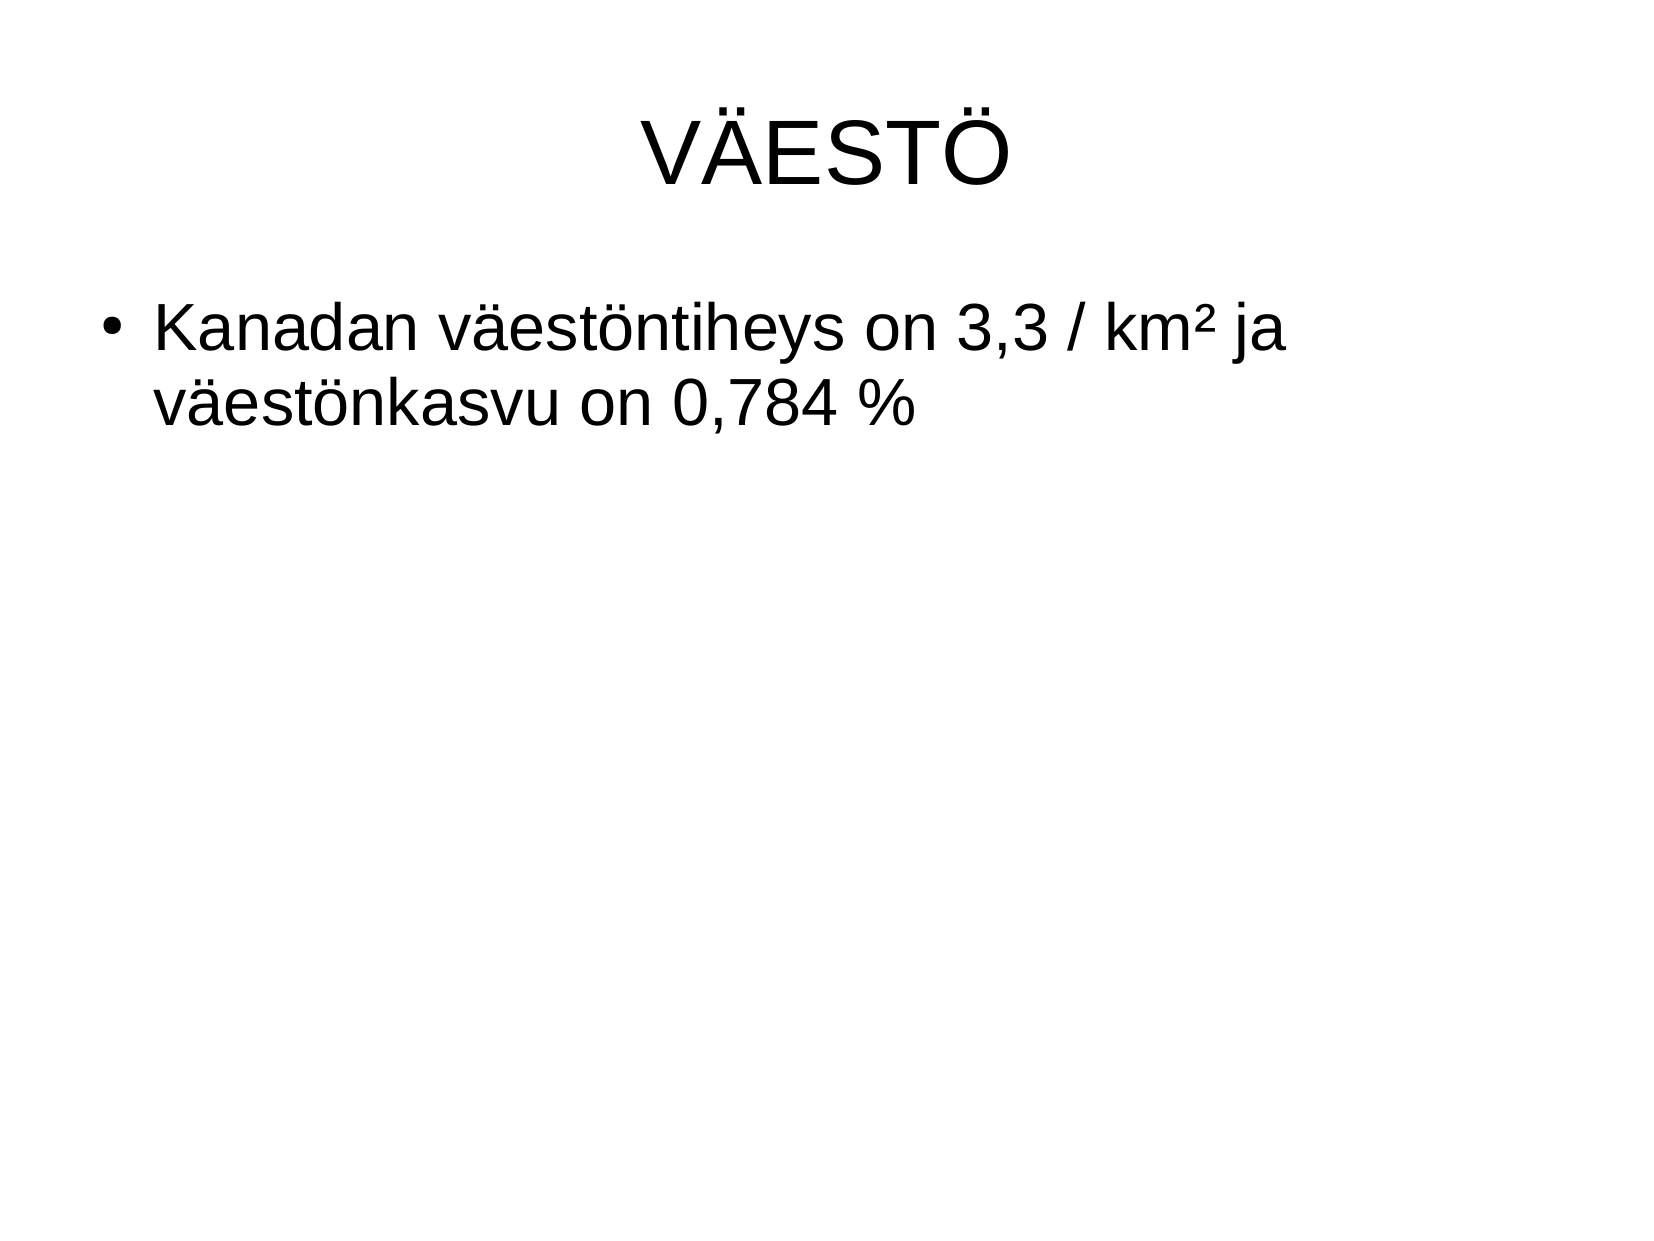

# VÄESTÖ
Kanadan väestöntiheys on 3,3 / km² ja väestönkasvu on 0,784 %